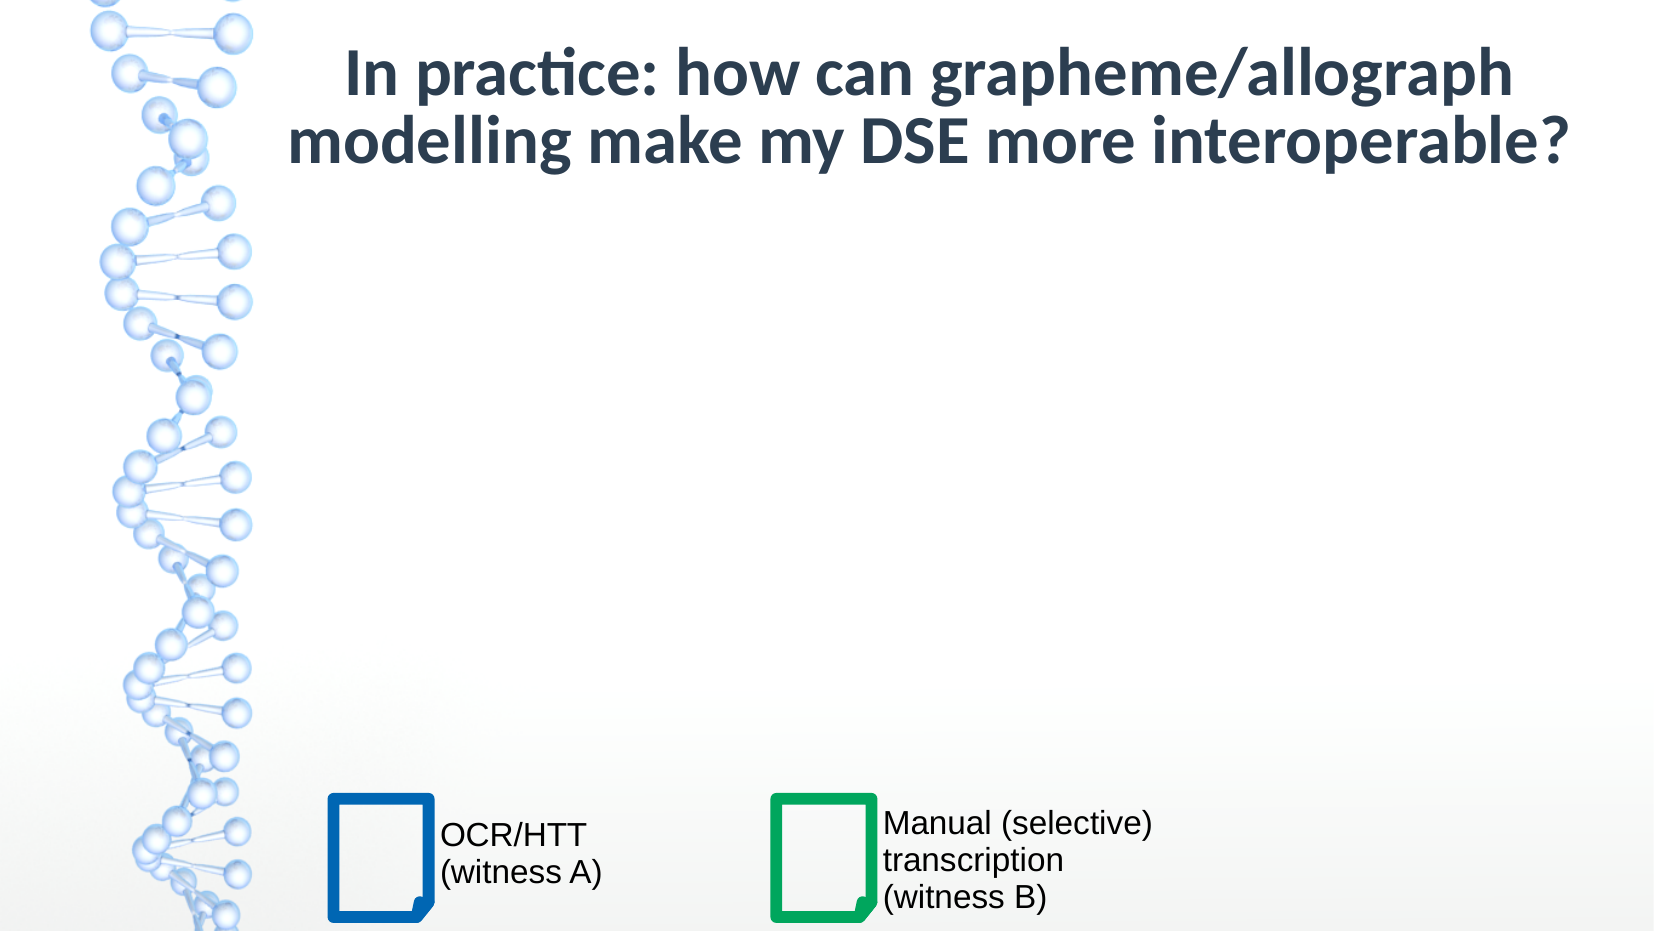

# In practice: how can grapheme/allograph modelling make my DSE more interoperable?
Manual (selective)
transcription
(witness B)
OCR/HTT
(witness A)